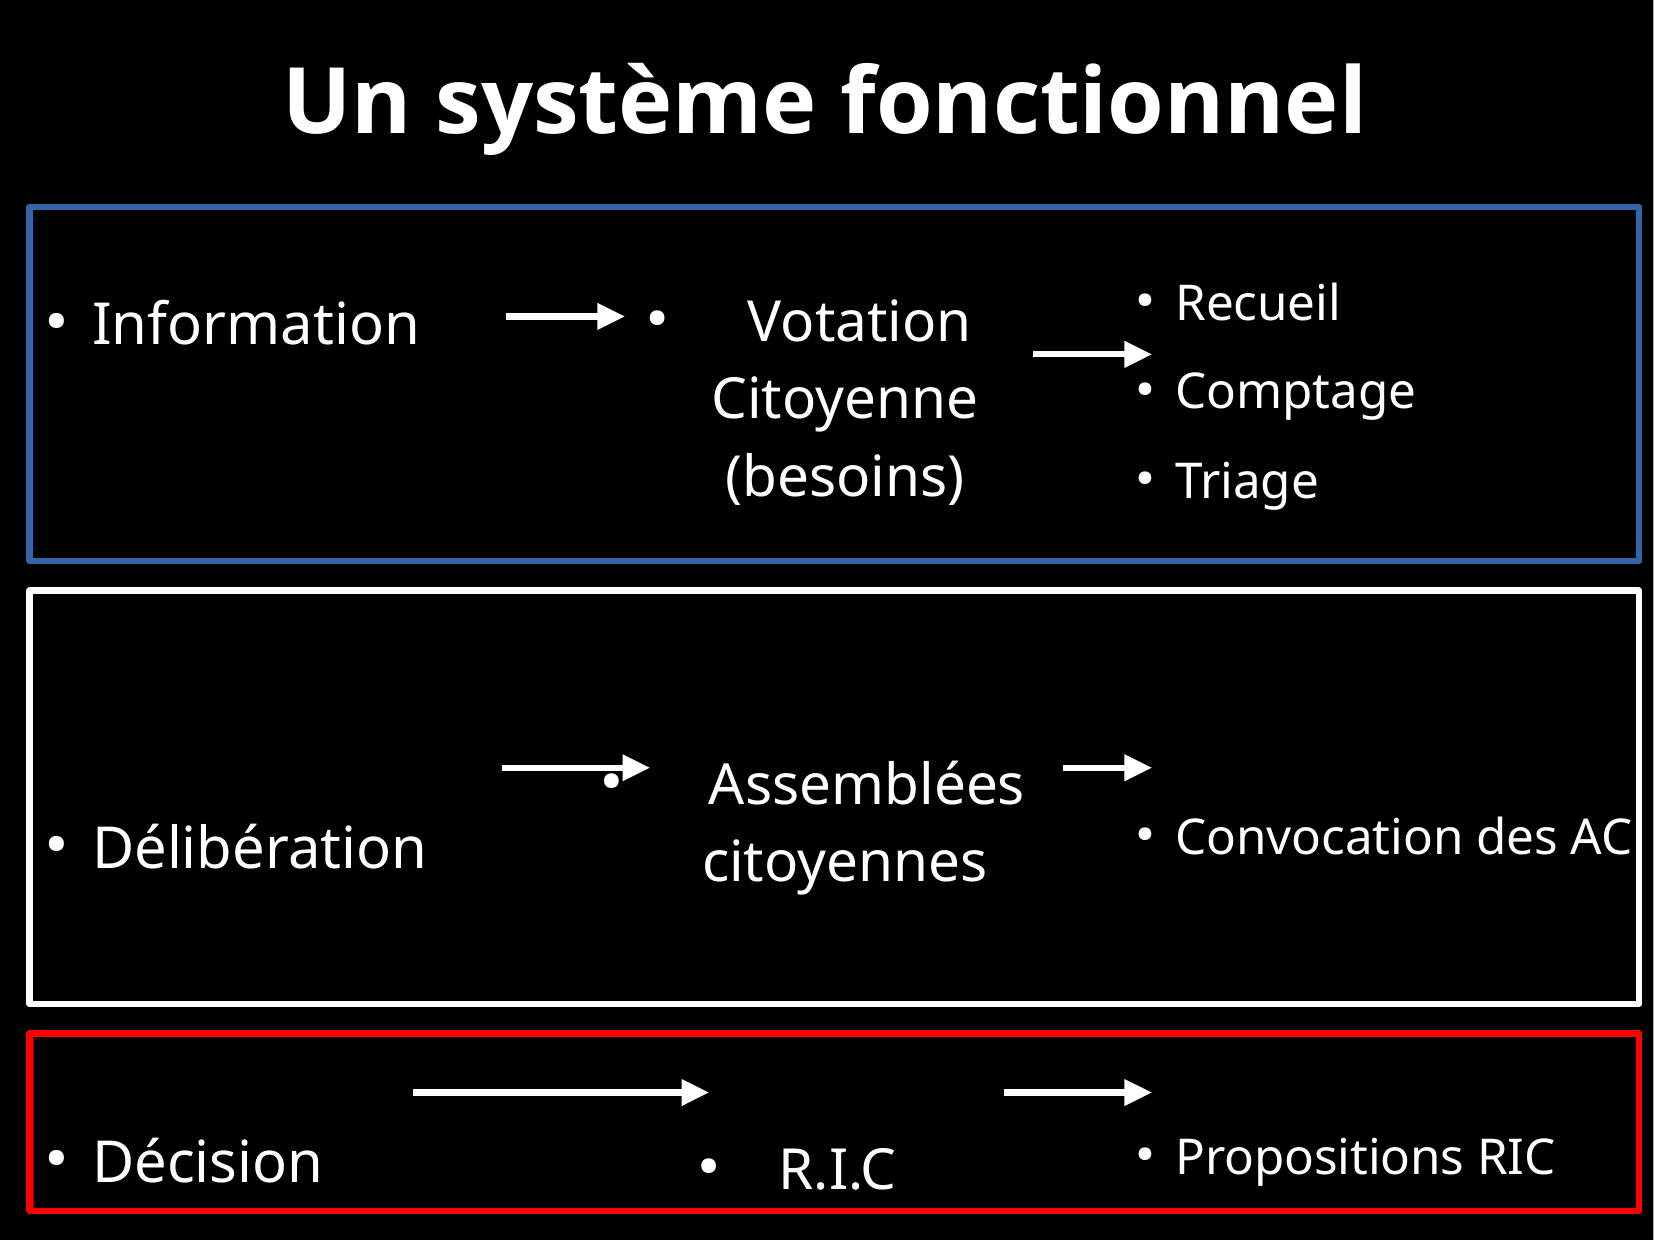

Un système fonctionnel
# Information
Délibération
Décision
 Votation Citoyenne (besoins)
 Assemblées citoyennes
R.I.C
Recueil
Comptage
Triage
Convocation des AC
Propositions RIC